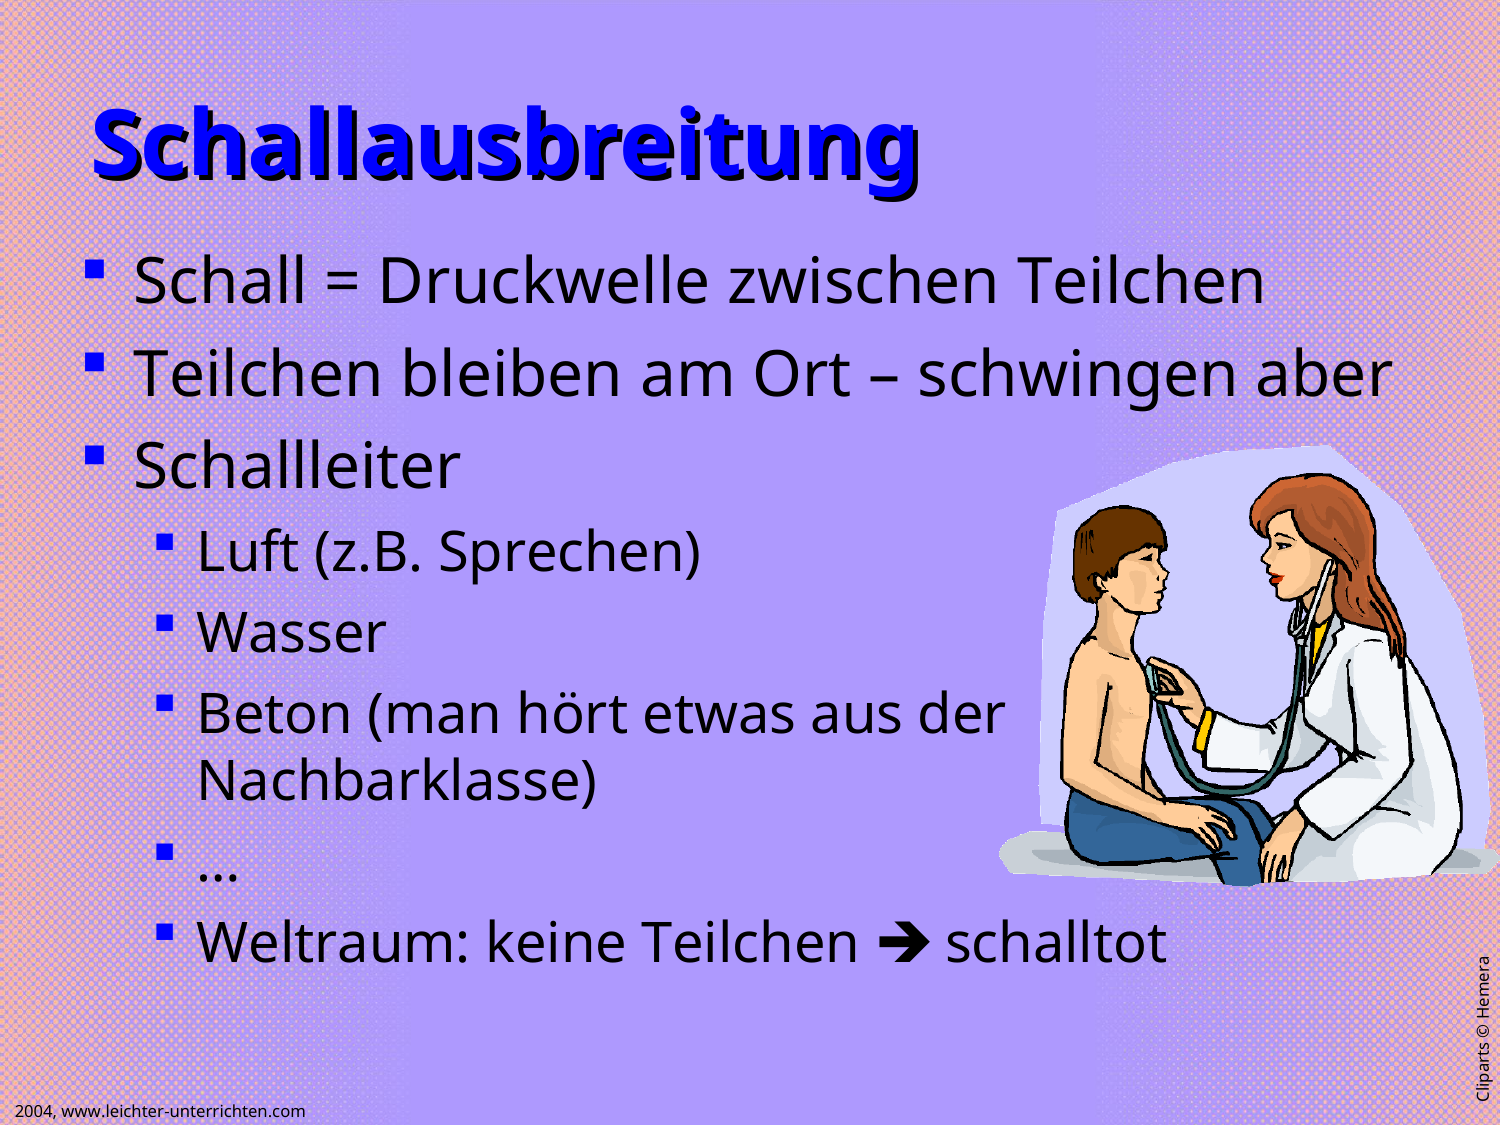

# Schallausbreitung
Schall = Druckwelle zwischen Teilchen
Teilchen bleiben am Ort – schwingen aber
Schallleiter
Luft (z.B. Sprechen)
Wasser
Beton (man hört etwas aus der Nachbarklasse)
…
Weltraum: keine Teilchen  schalltot
Cliparts © Hemera